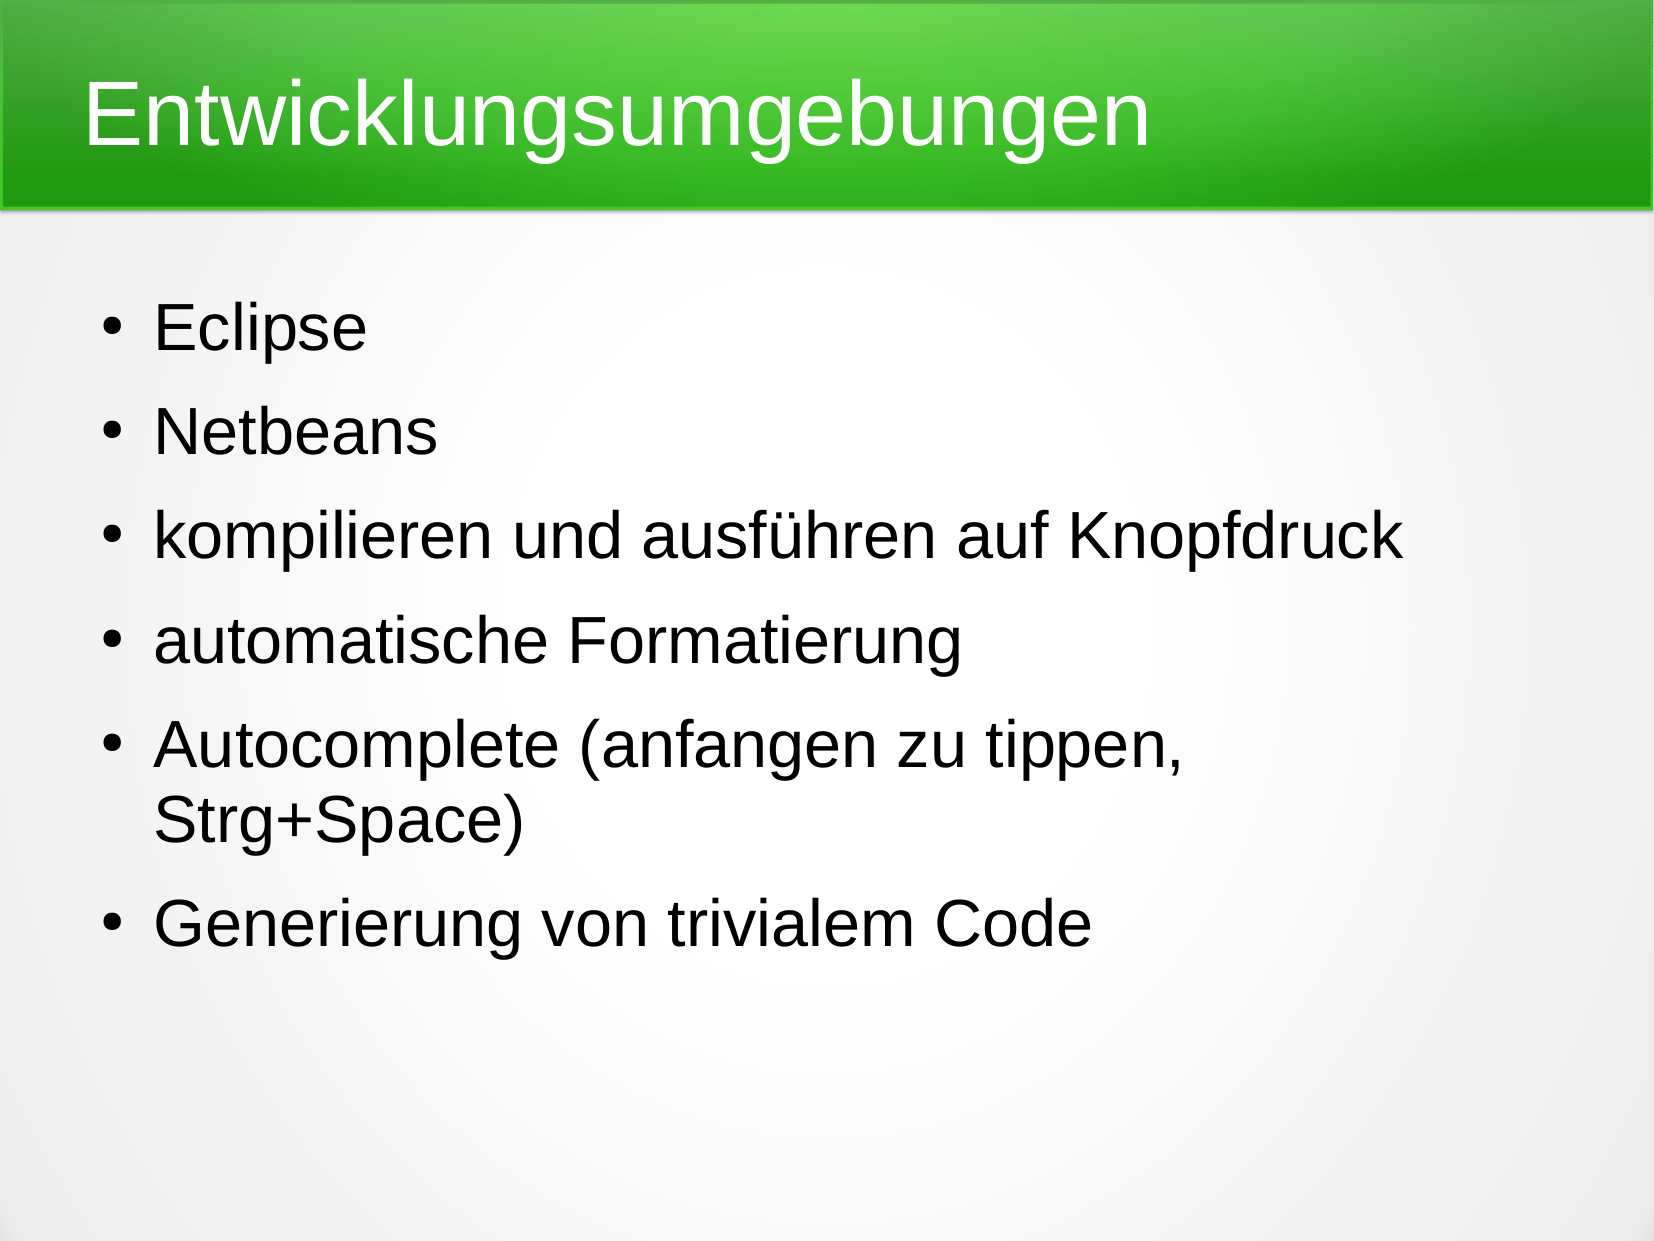

# Entwicklungsumgebungen
Eclipse
Netbeans
kompilieren und ausführen auf Knopfdruck
automatische Formatierung
Autocomplete (anfangen zu tippen, Strg+Space)
Generierung von trivialem Code